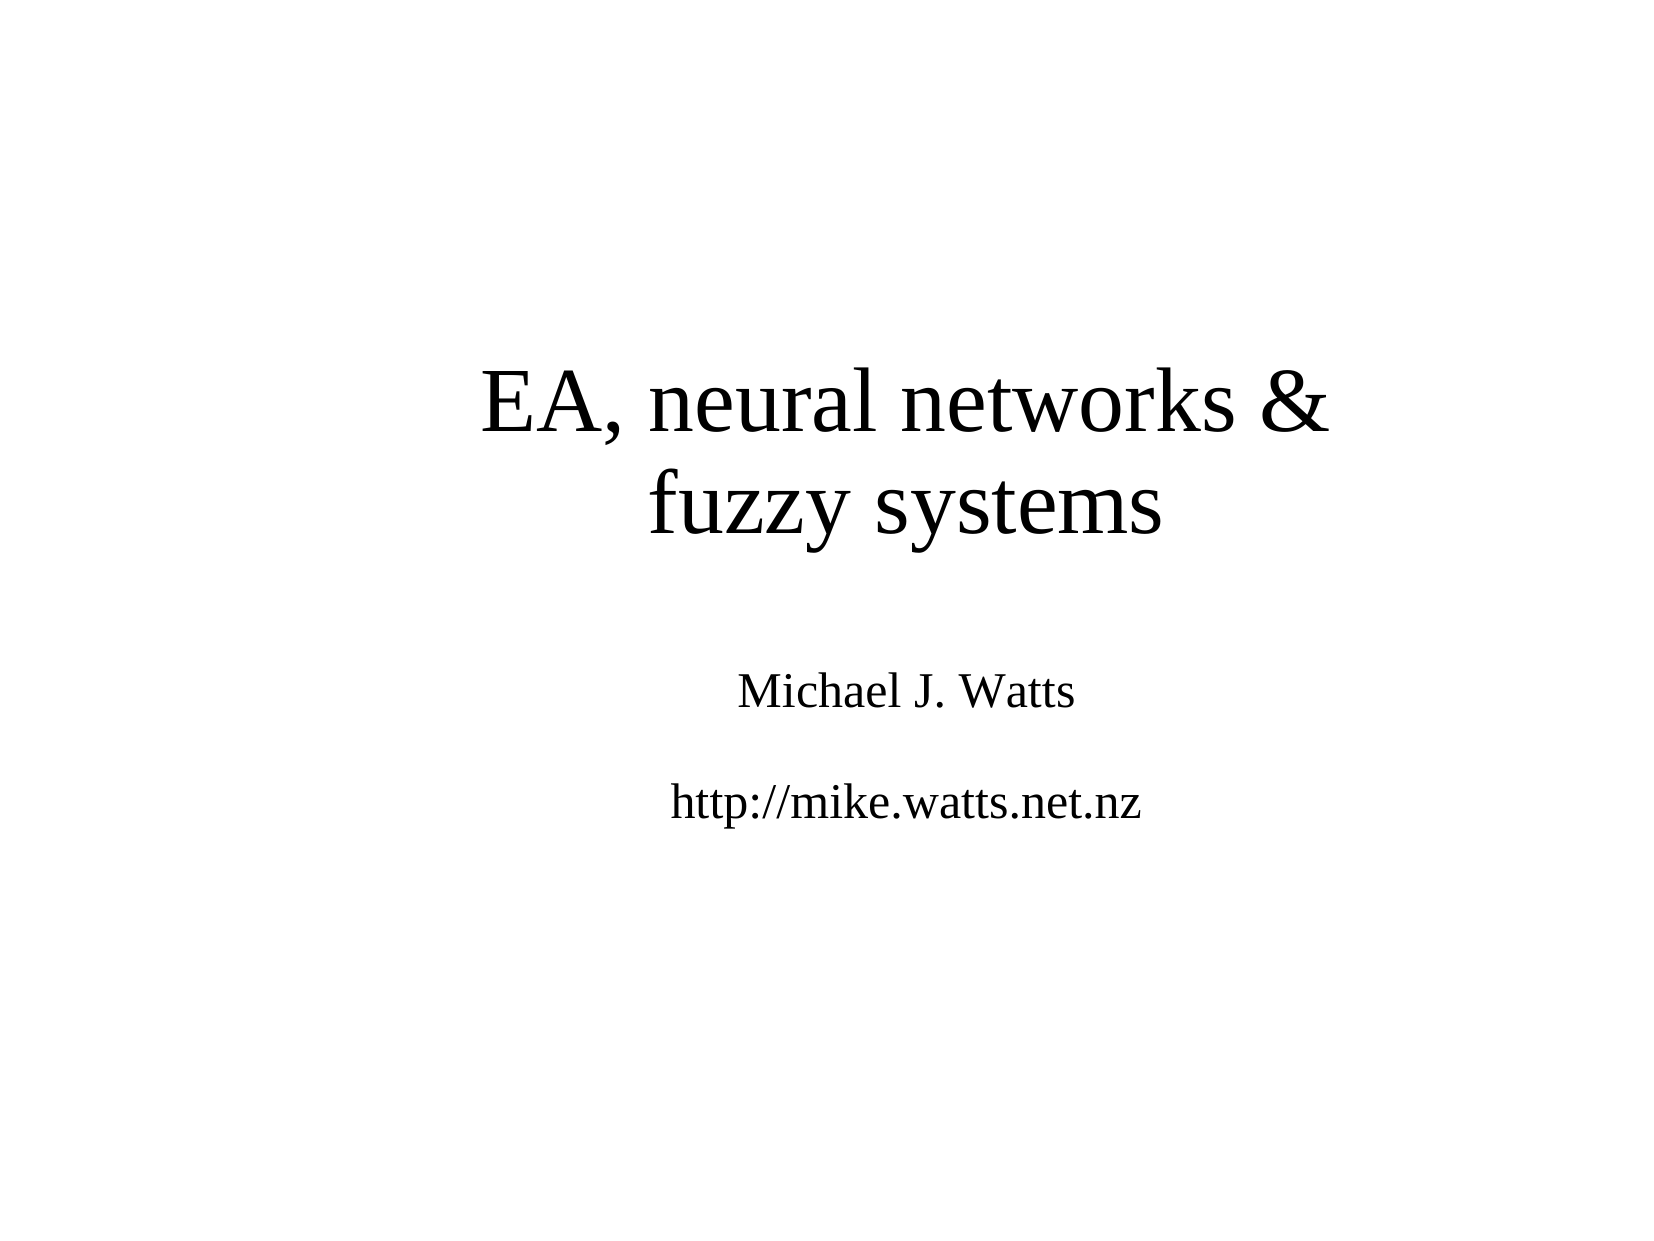

EA, neural networks & fuzzy systems
Michael J. Watts
http://mike.watts.net.nz